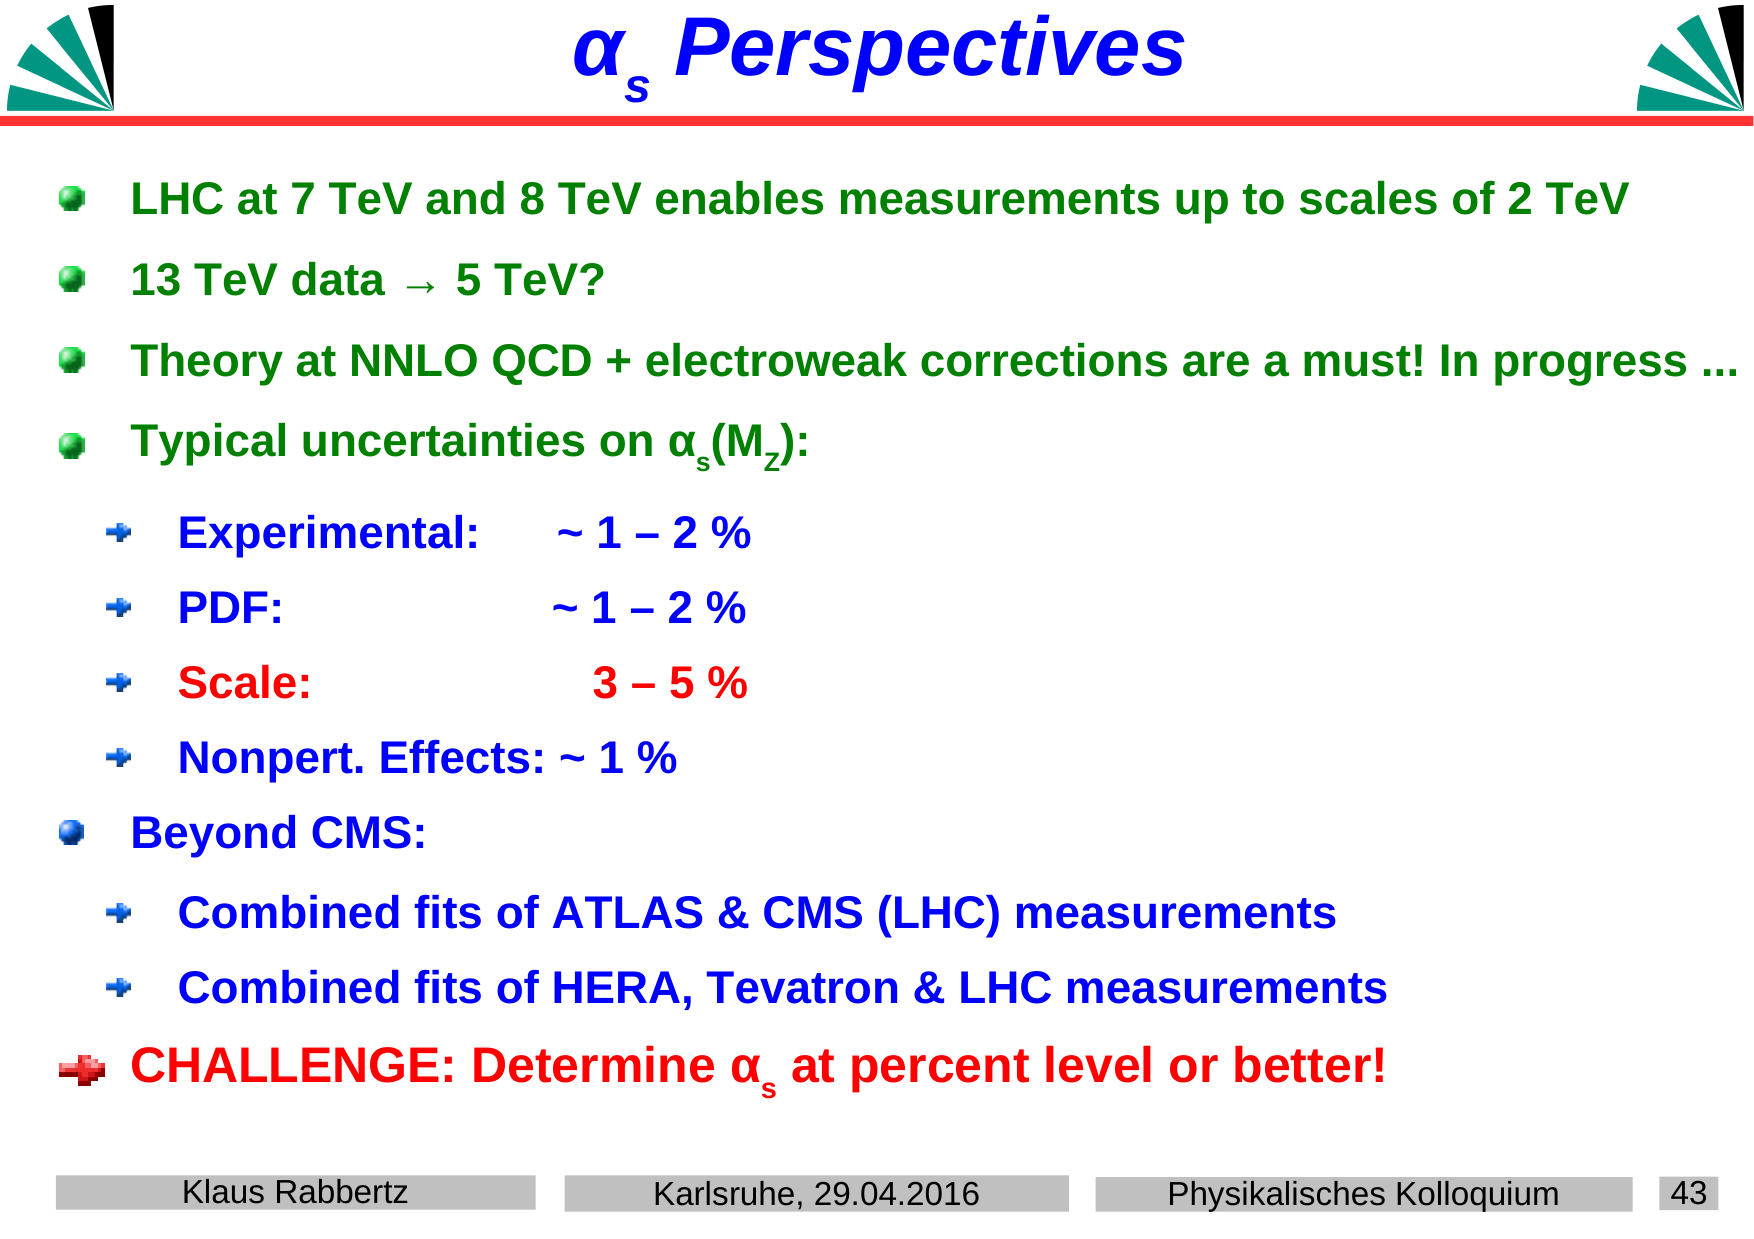

# αs Perspectives
LHC at 7 TeV and 8 TeV enables measurements up to scales of 2 TeV
13 TeV data → 5 TeV?
Theory at NNLO QCD + electroweak corrections are a must! In progress ...
Typical uncertainties on αs(MZ):
Experimental: ~ 1 – 2 %
PDF: ~ 1 – 2 %
Scale: 3 – 5 %
Nonpert. Effects: ~ 1 %
Beyond CMS:
Combined fits of ATLAS & CMS (LHC) measurements
Combined fits of HERA, Tevatron & LHC measurements
CHALLENGE: Determine αs at percent level or better!